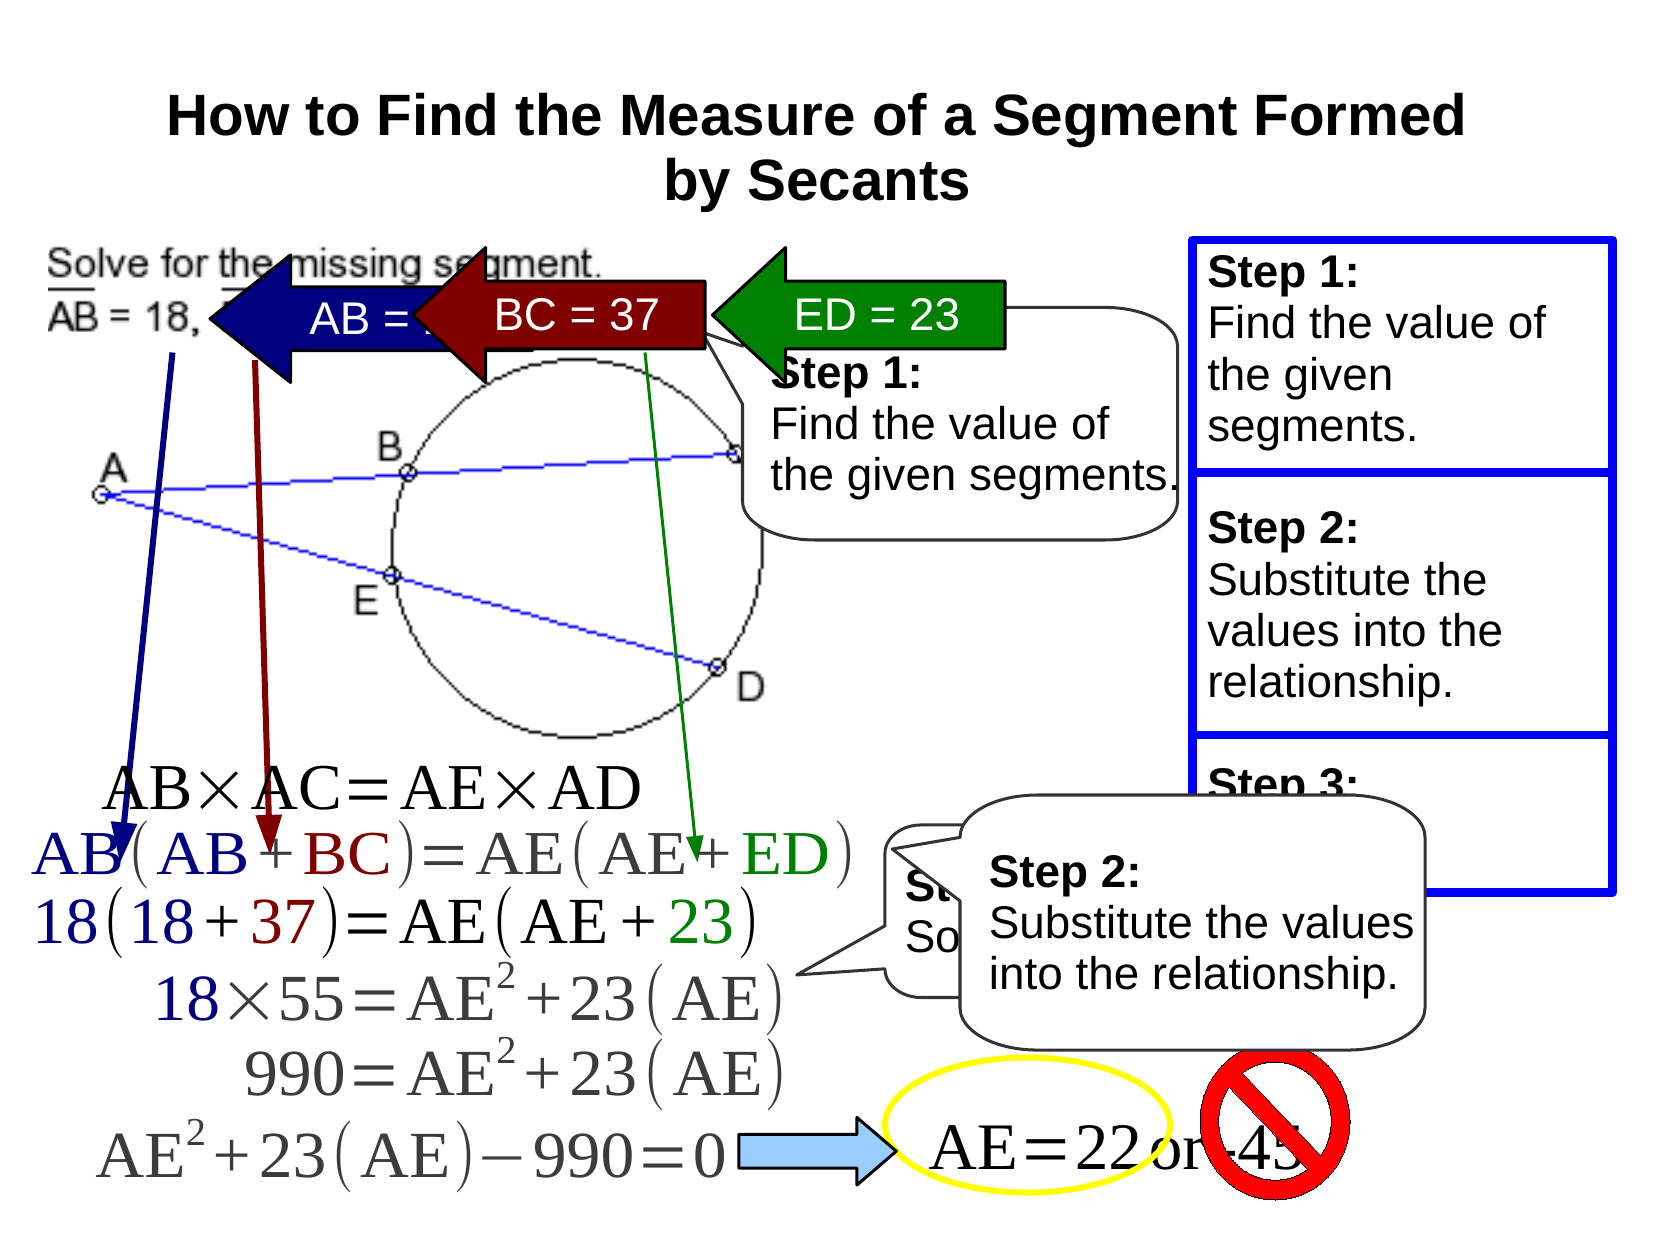

How to Find the Measure of a Segment Formed by Secants
Step 1:
Find the value of the given segments.
Step 2:
Substitute the values into the relationship.
Step 3:
Solve.
BC = 37
ED = 23
AB = 18
Step 1:
Find the value of
the given segments.
Step 2:
Substitute the values
into the relationship.
Step 3:
Solve.